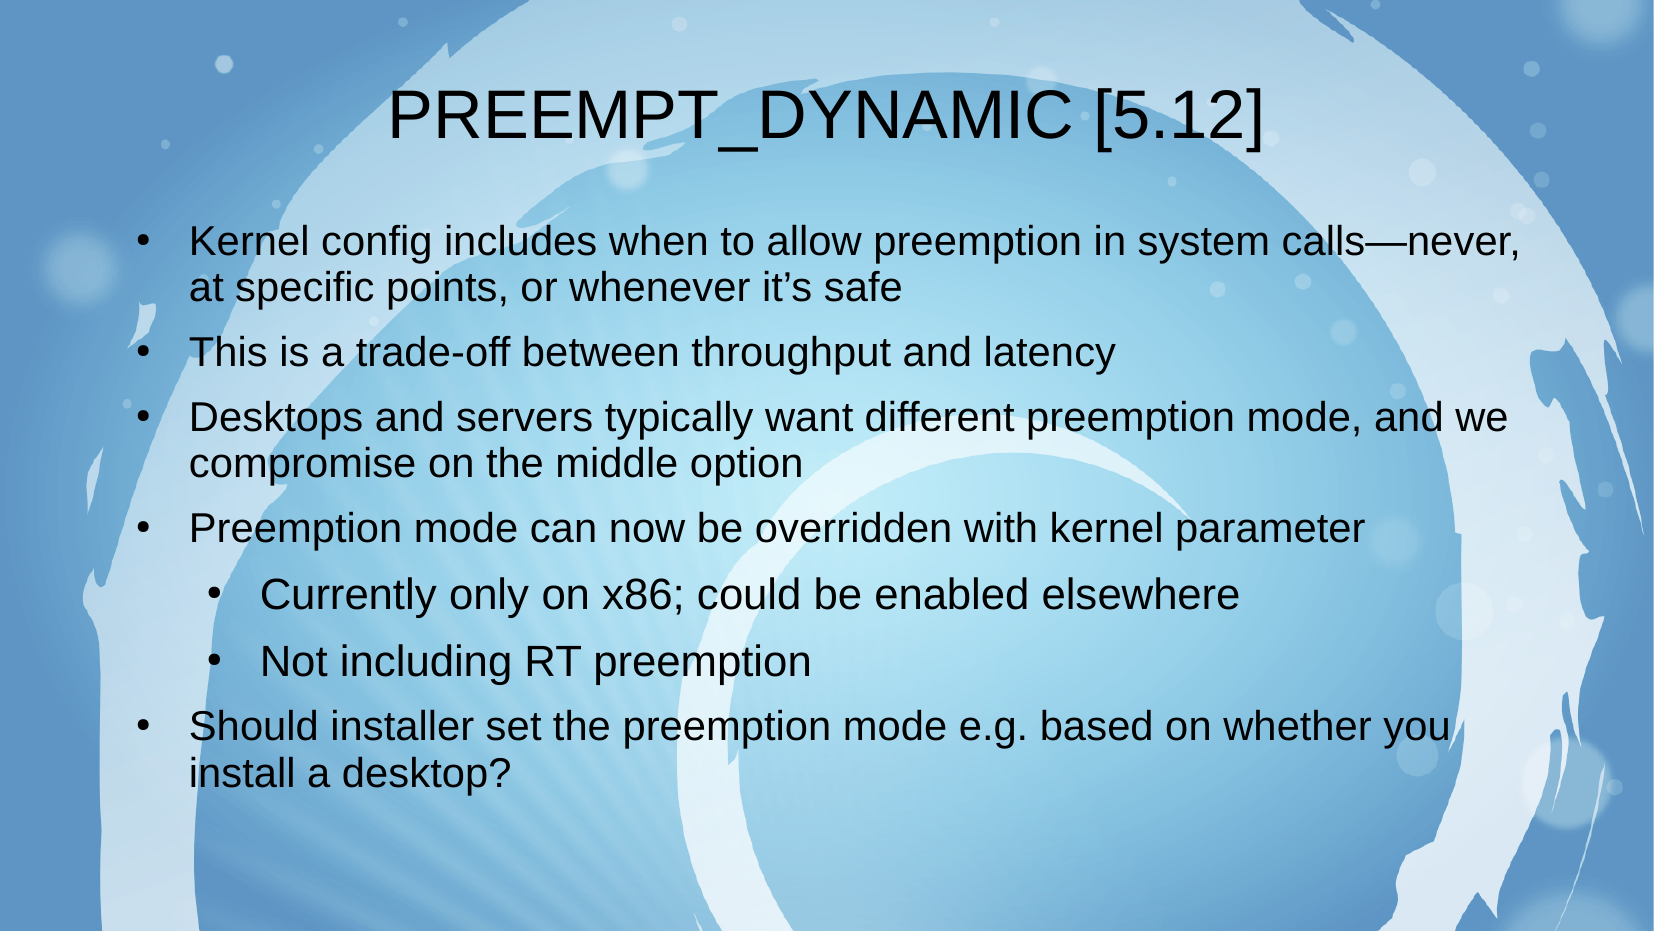

# PREEMPT_DYNAMIC [5.12]
Kernel config includes when to allow preemption in system calls—never, at specific points, or whenever it’s safe
This is a trade-off between throughput and latency
Desktops and servers typically want different preemption mode, and we compromise on the middle option
Preemption mode can now be overridden with kernel parameter
Currently only on x86; could be enabled elsewhere
Not including RT preemption
Should installer set the preemption mode e.g. based on whether you install a desktop?